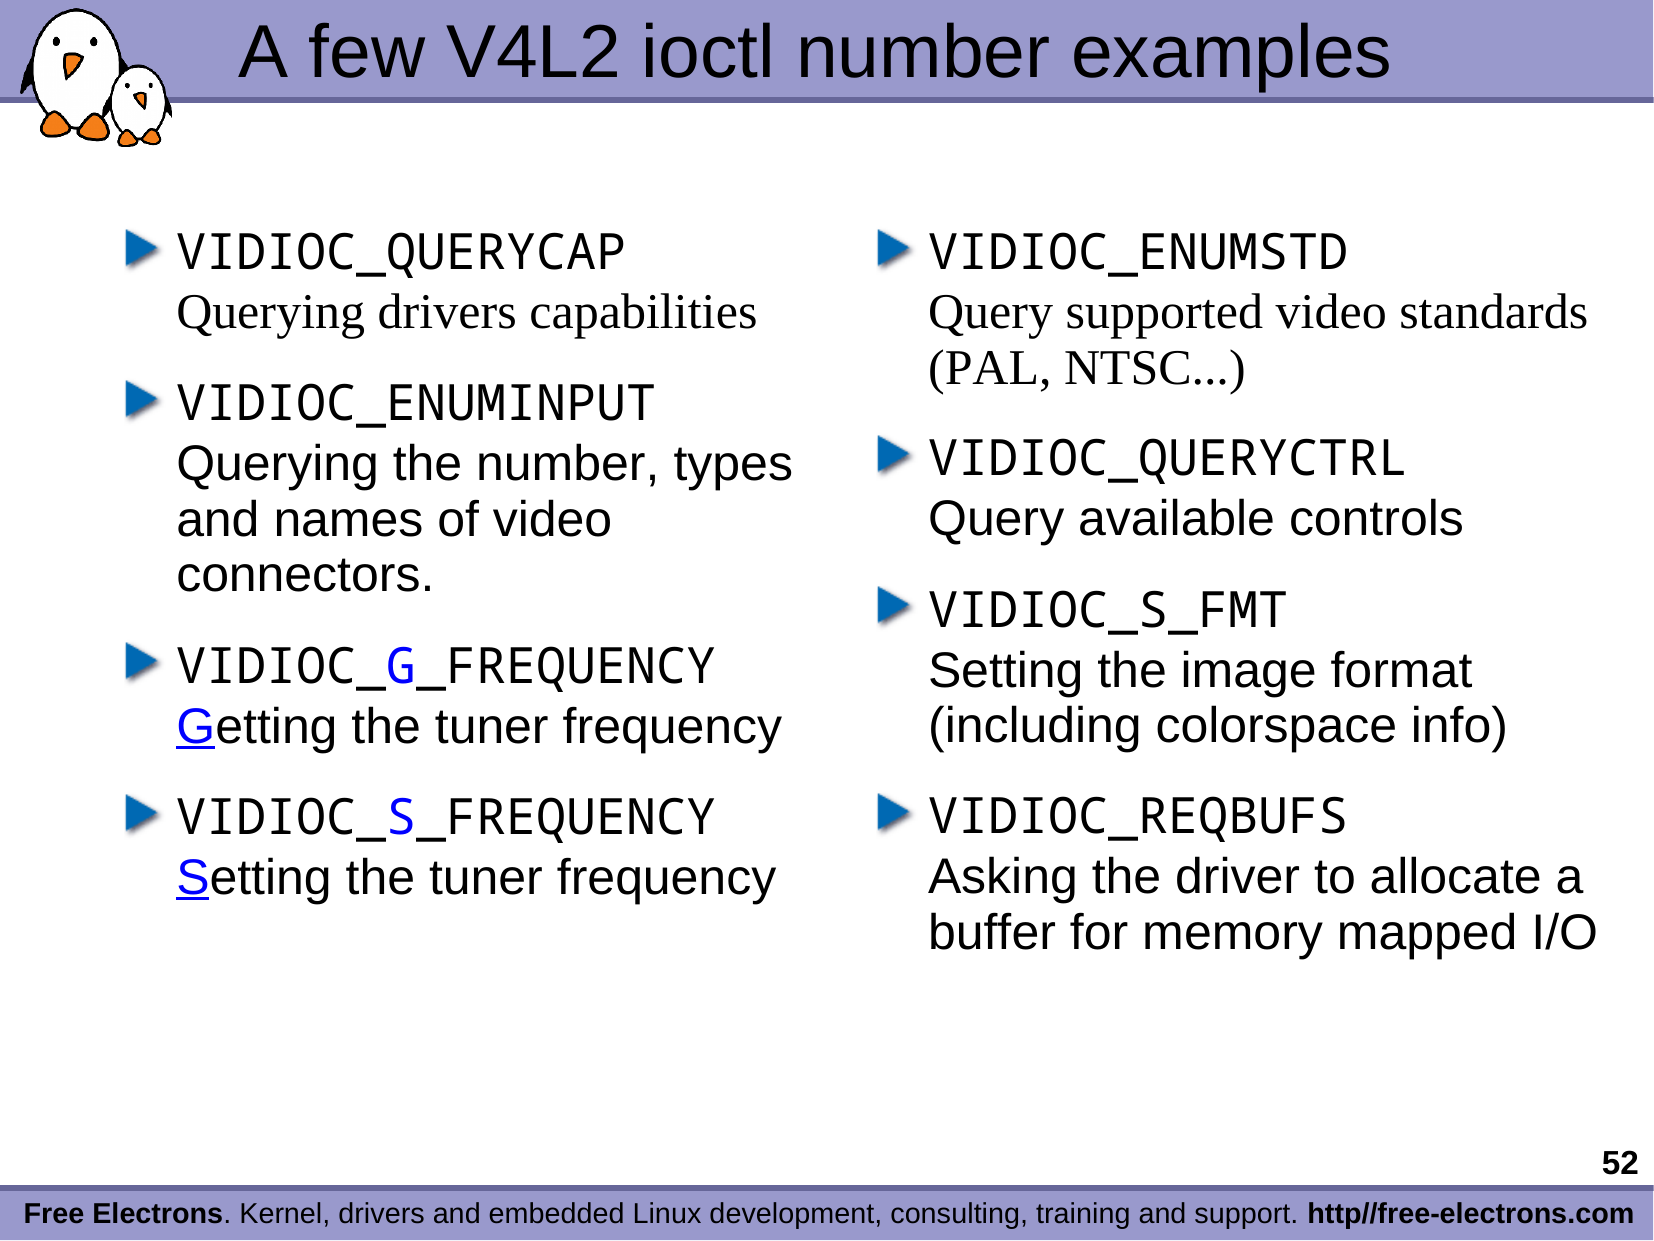

# A few V4L2 ioctl number examples
VIDIOC_QUERYCAP
Querying drivers capabilities
VIDIOC_ENUMINPUT
Querying the number, types and names of video connectors.
VIDIOC_G_FREQUENCY
Getting the tuner frequency
VIDIOC_S_FREQUENCY
Setting the tuner frequency
VIDIOC_ENUMSTD
Query supported video standards (PAL, NTSC...)
VIDIOC_QUERYCTRL
Query available controls
VIDIOC_S_FMT
Setting the image format (including colorspace info)
VIDIOC_REQBUFS
Asking the driver to allocate a buffer for memory mapped I/O